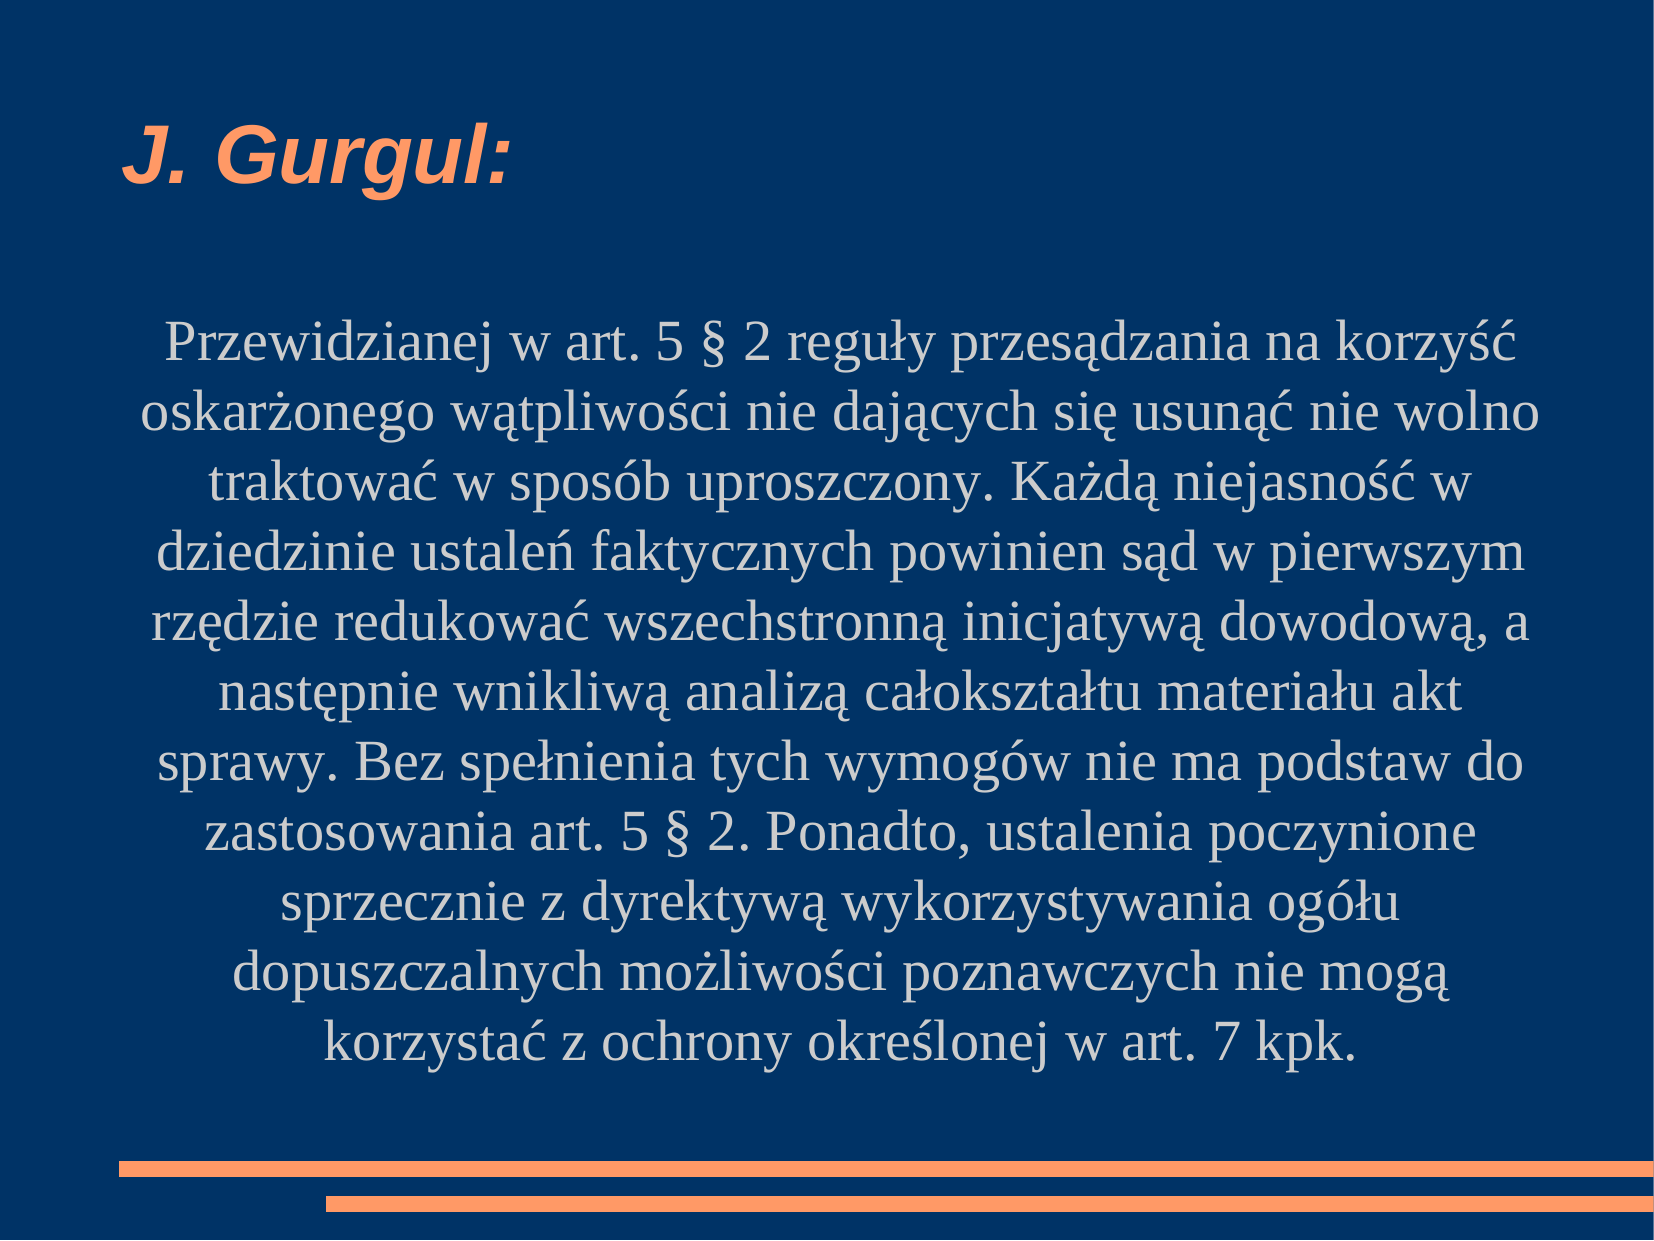

# J. Gurgul:
Przewidzianej w art. 5 § 2 reguły przesądzania na korzyść oskarżonego wątpliwości nie dających się usunąć nie wolno traktować w sposób uproszczony. Każdą niejasność w dziedzinie ustaleń faktycznych powinien sąd w pierwszym rzędzie redukować wszechstronną inicjatywą dowodową, a następnie wnikliwą analizą całokształtu materiału akt sprawy. Bez spełnienia tych wymogów nie ma podstaw do zastosowania art. 5 § 2. Ponadto, ustalenia poczynione sprzecznie z dyrektywą wykorzystywania ogółu dopuszczalnych możliwości poznawczych nie mogą korzystać z ochrony określonej w art. 7 kpk.